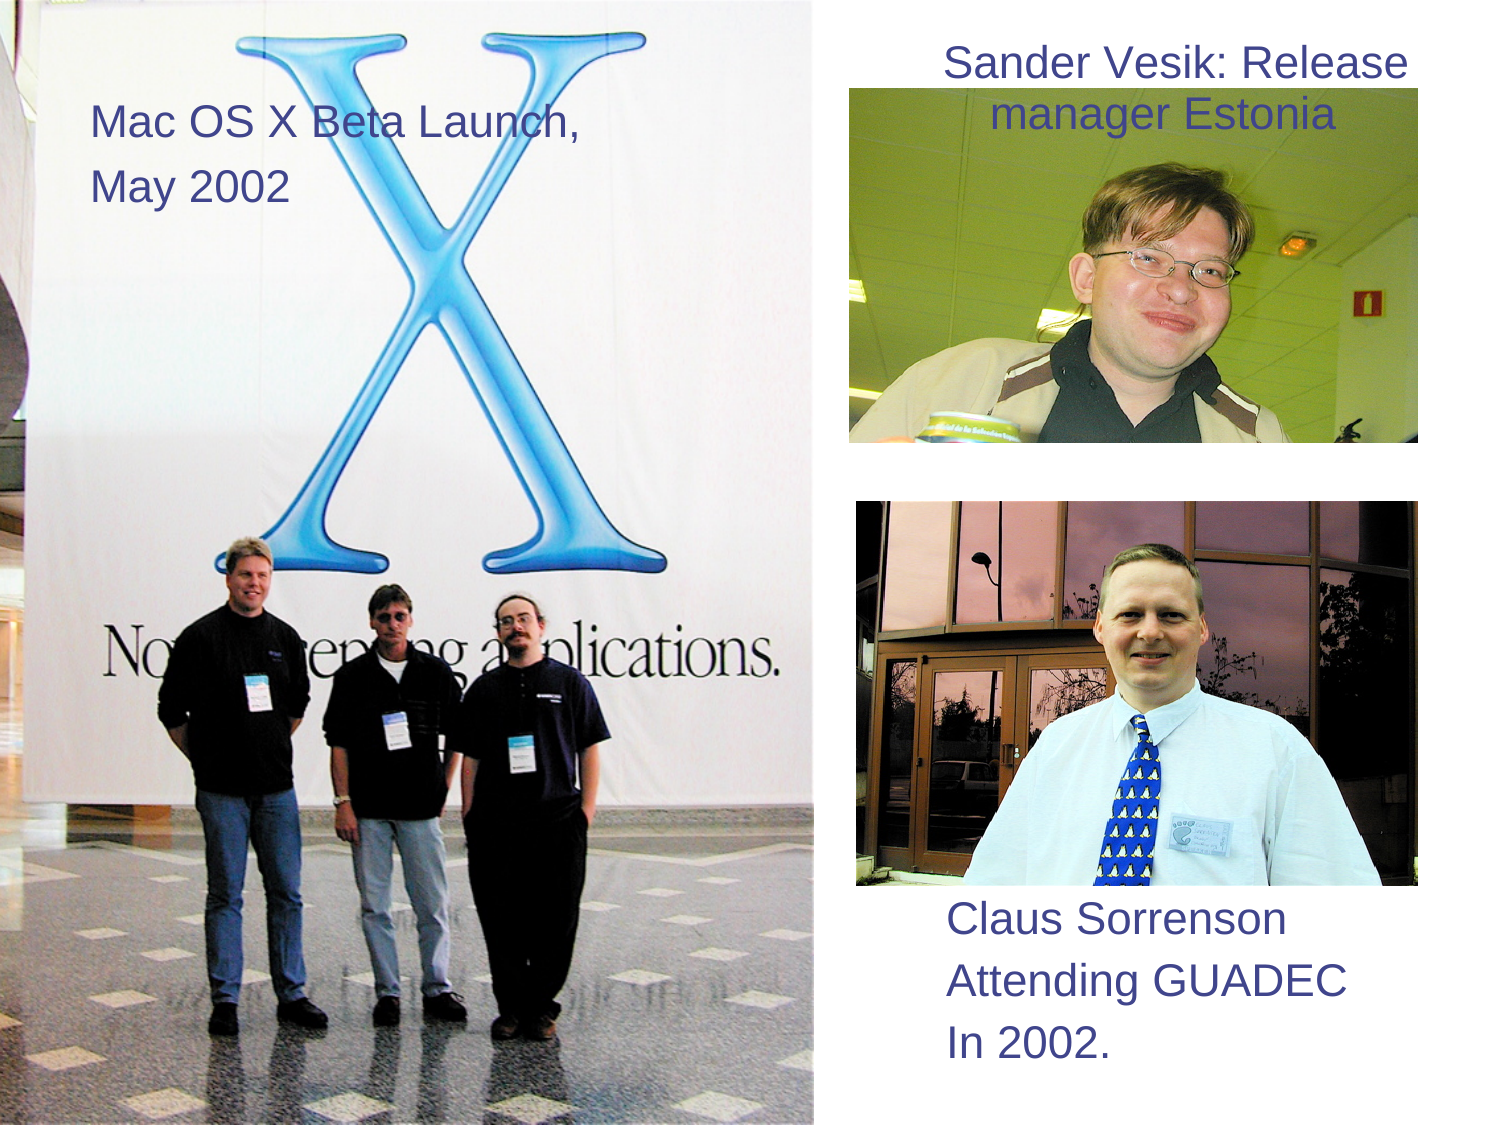

Sander Vesik: Release manager Estonia
# Mapping Site
Mac OS X Beta Launch,
May 2002
Claus Sorrenson
Attending GUADEC
In 2002.